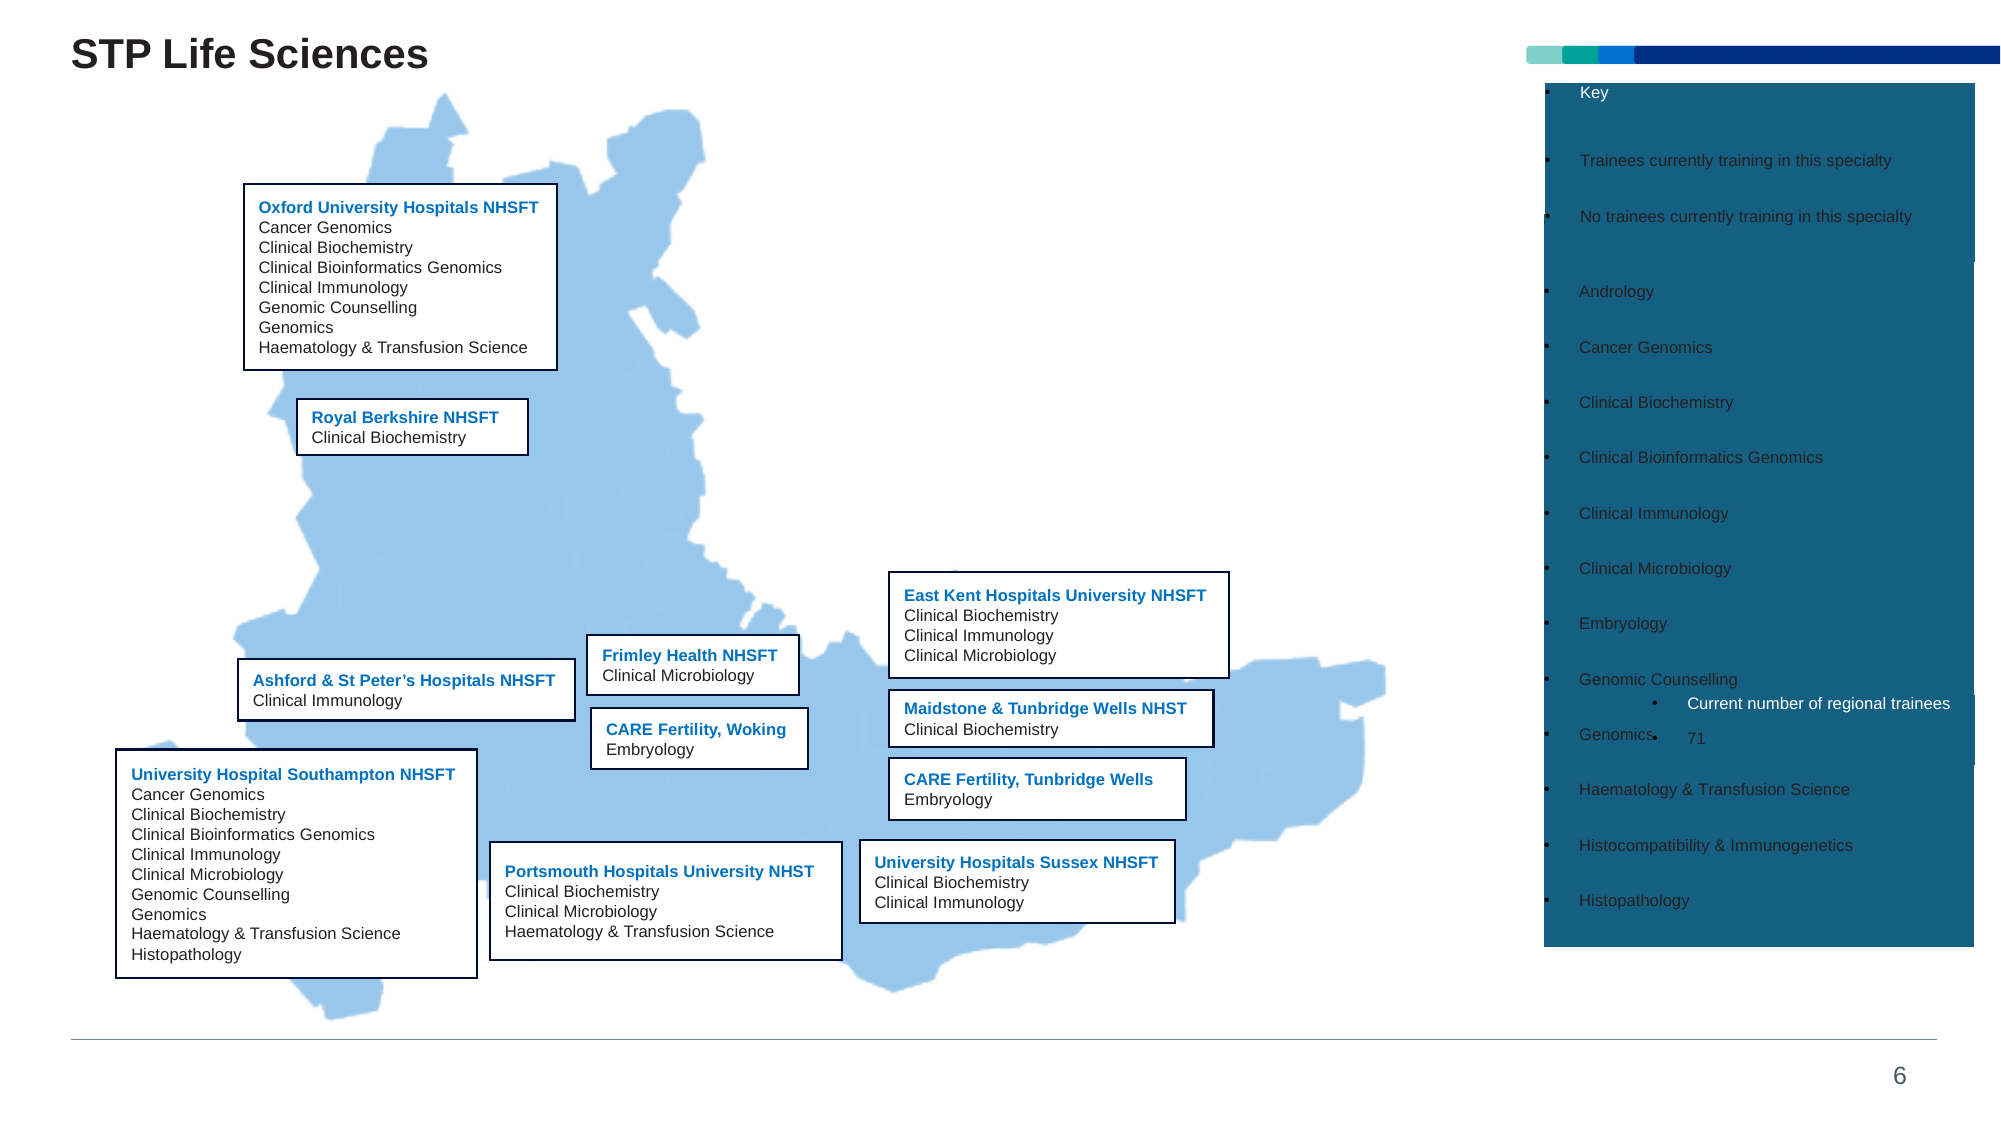

# STP Life Sciences
| Key | |
| --- | --- |
| Trainees currently training in this specialty | |
| No trainees currently training in this specialty | |
Oxford University Hospitals NHSFT
Cancer Genomics
Clinical Biochemistry
Clinical Bioinformatics Genomics
Clinical Immunology
Genomic Counselling
Genomics
Haematology & Transfusion Science
| Specialty | |
| --- | --- |
| Andrology | |
| Cancer Genomics | |
| Clinical Biochemistry | |
| Clinical Bioinformatics Genomics | |
| Clinical Immunology | |
| Clinical Microbiology | |
| Embryology | |
| Genomic Counselling | |
| Genomics | |
| Haematology & Transfusion Science | |
| Histocompatibility & Immunogenetics | |
| Histopathology | |
Royal Berkshire NHSFT
Clinical Biochemistry
East Kent Hospitals University NHSFT
Clinical Biochemistry
Clinical Immunology
Clinical Microbiology
Frimley Health NHSFT
Clinical Microbiology
Ashford & St Peter’s Hospitals NHSFT
Clinical Immunology
Maidstone & Tunbridge Wells NHST
Clinical Biochemistry
| Current number of regional trainees |
| --- |
| 71 |
CARE Fertility, Woking
Embryology
University Hospital Southampton NHSFT
Cancer Genomics
Clinical Biochemistry
Clinical Bioinformatics Genomics
Clinical Immunology
Clinical Microbiology
Genomic Counselling
Genomics
Haematology & Transfusion Science
Histopathology
CARE Fertility, Tunbridge Wells
Embryology
University Hospitals Sussex NHSFT
Clinical Biochemistry
Clinical Immunology
Portsmouth Hospitals University NHST
Clinical Biochemistry
Clinical Microbiology
Haematology & Transfusion Science